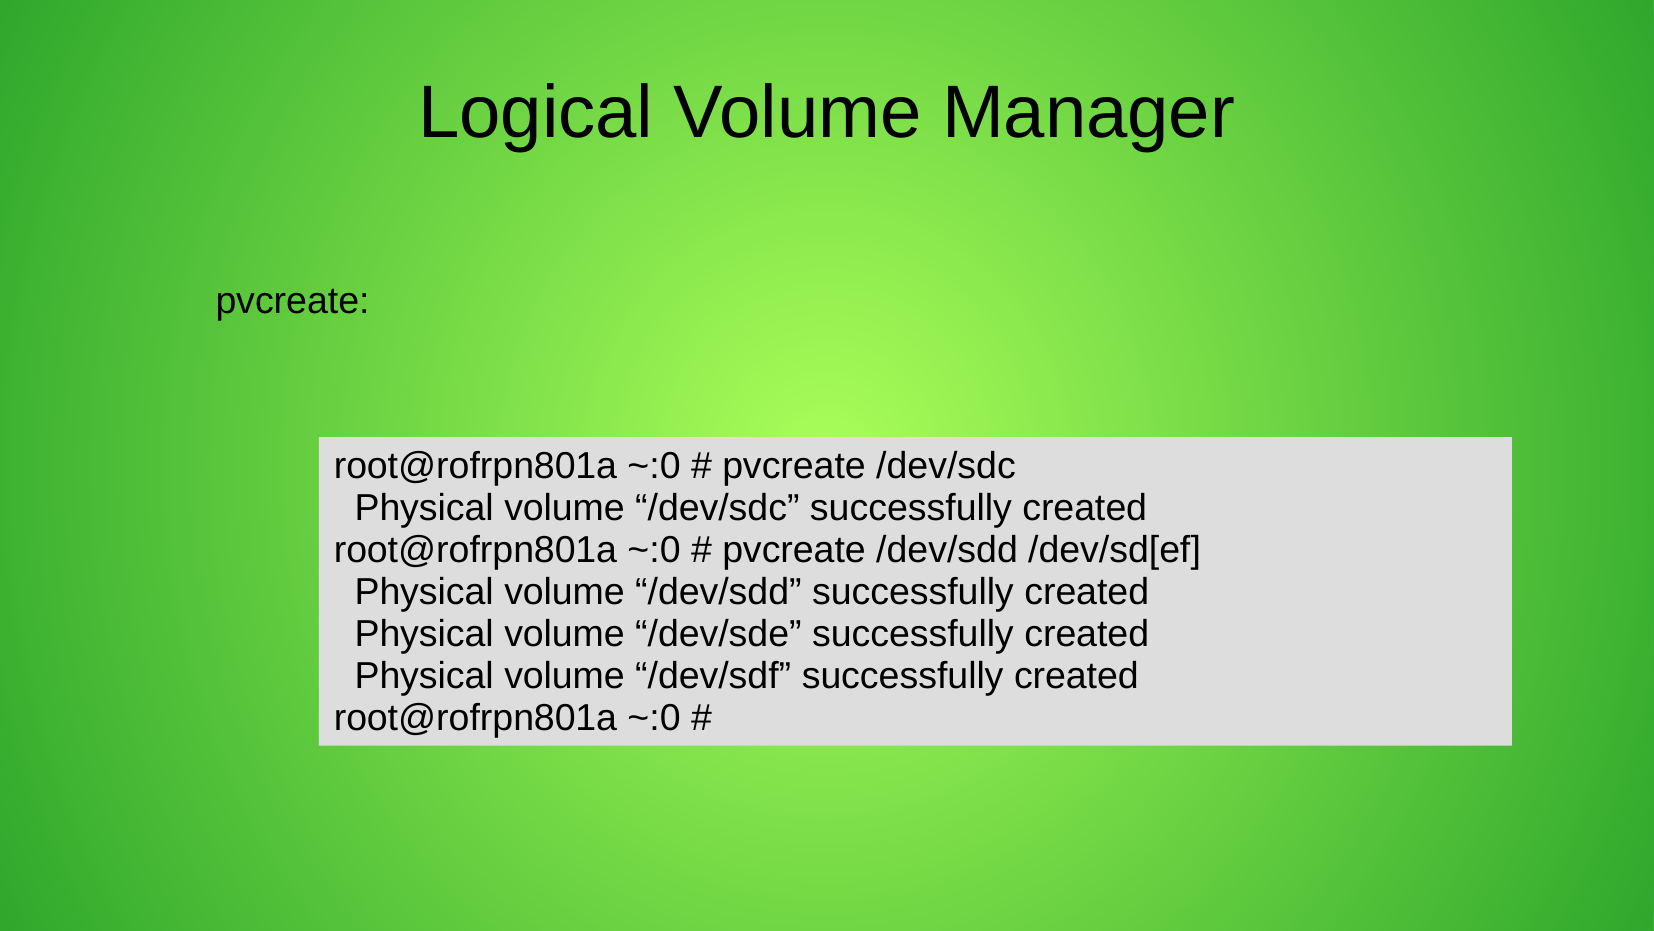

# Logical Volume Manager
pvcreate:
root@rofrpn801a ~:0 # pvcreate /dev/sdc
 Physical volume “/dev/sdc” successfully created
root@rofrpn801a ~:0 # pvcreate /dev/sdd /dev/sd[ef]
 Physical volume “/dev/sdd” successfully created
 Physical volume “/dev/sde” successfully created
 Physical volume “/dev/sdf” successfully created
root@rofrpn801a ~:0 #